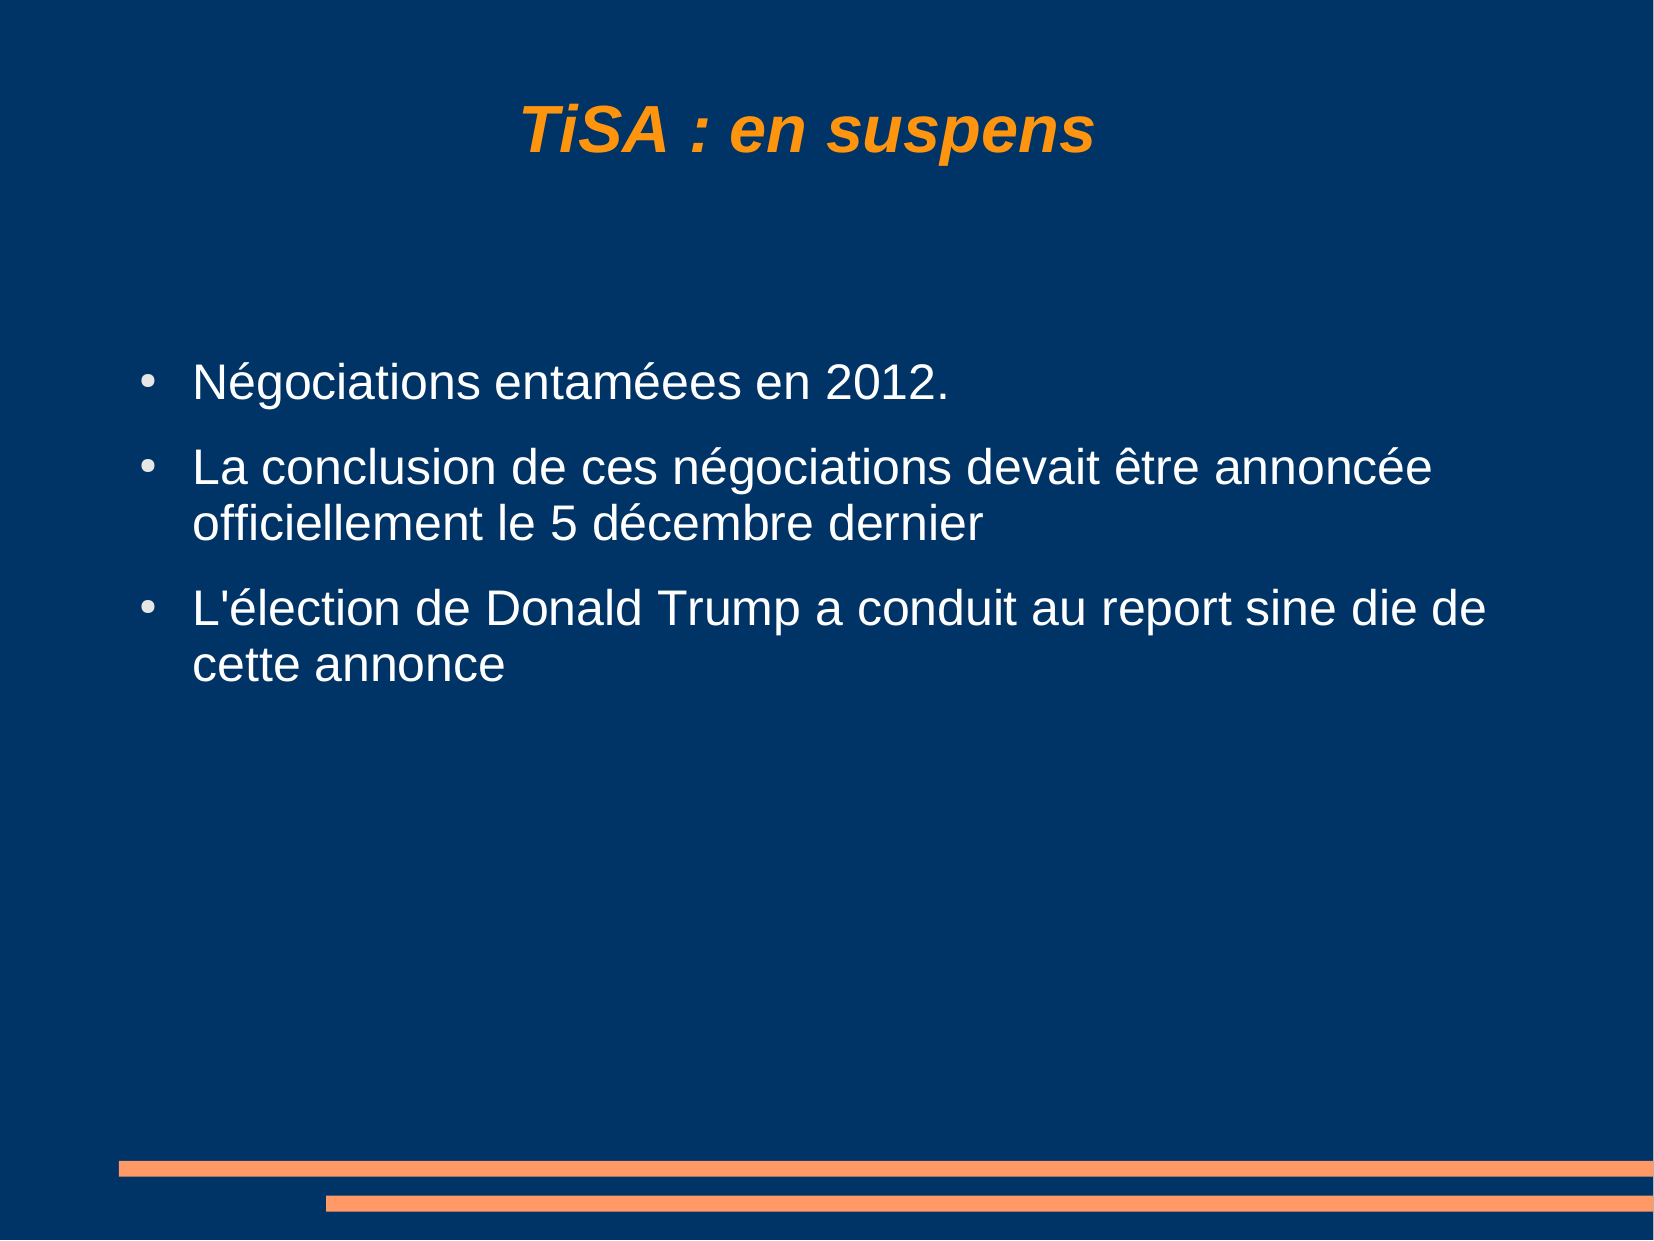

# TiSA : en suspens
Négociations entaméees en 2012.
La conclusion de ces négociations devait être annoncée officiellement le 5 décembre dernier
L'élection de Donald Trump a conduit au report sine die de cette annonce